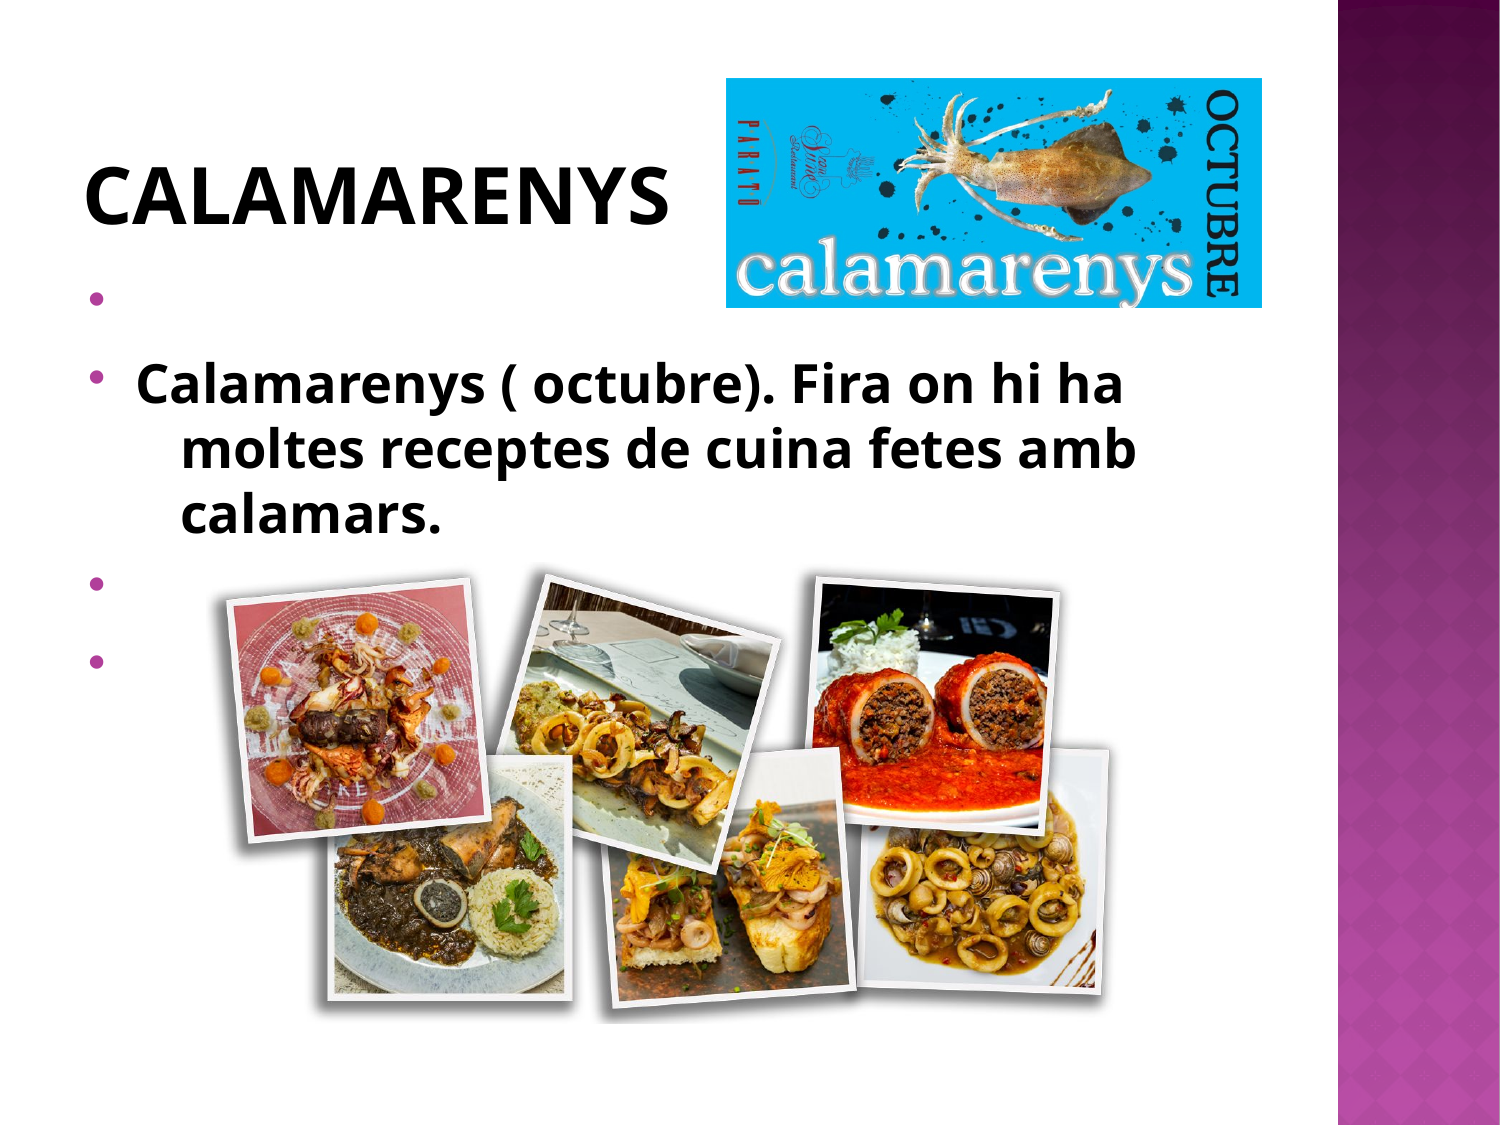

# CALAMARENYS
Calamarenys ( octubre). Fira on hi ha moltes receptes de cuina fetes amb calamars.